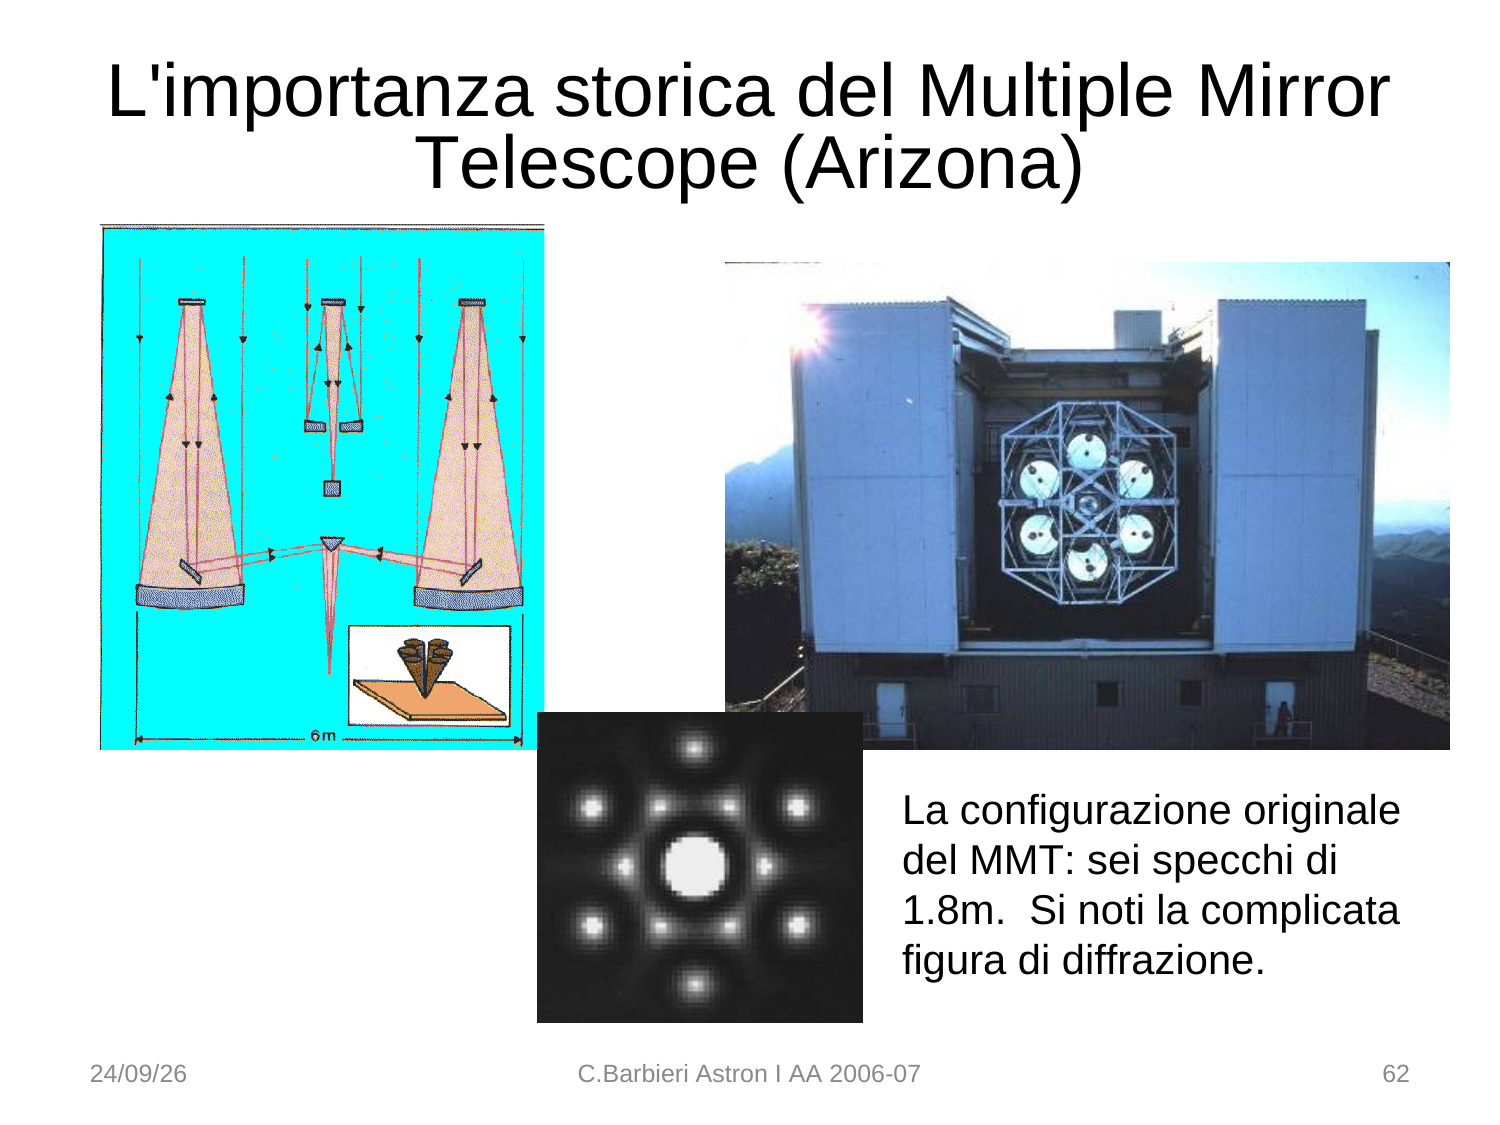

# L'importanza storica del Multiple Mirror Telescope (Arizona)
La configurazione originale del MMT: sei specchi di 1.8m. Si noti la complicata figura di diffrazione.
C.Barbieri Astron I AA 2006-07